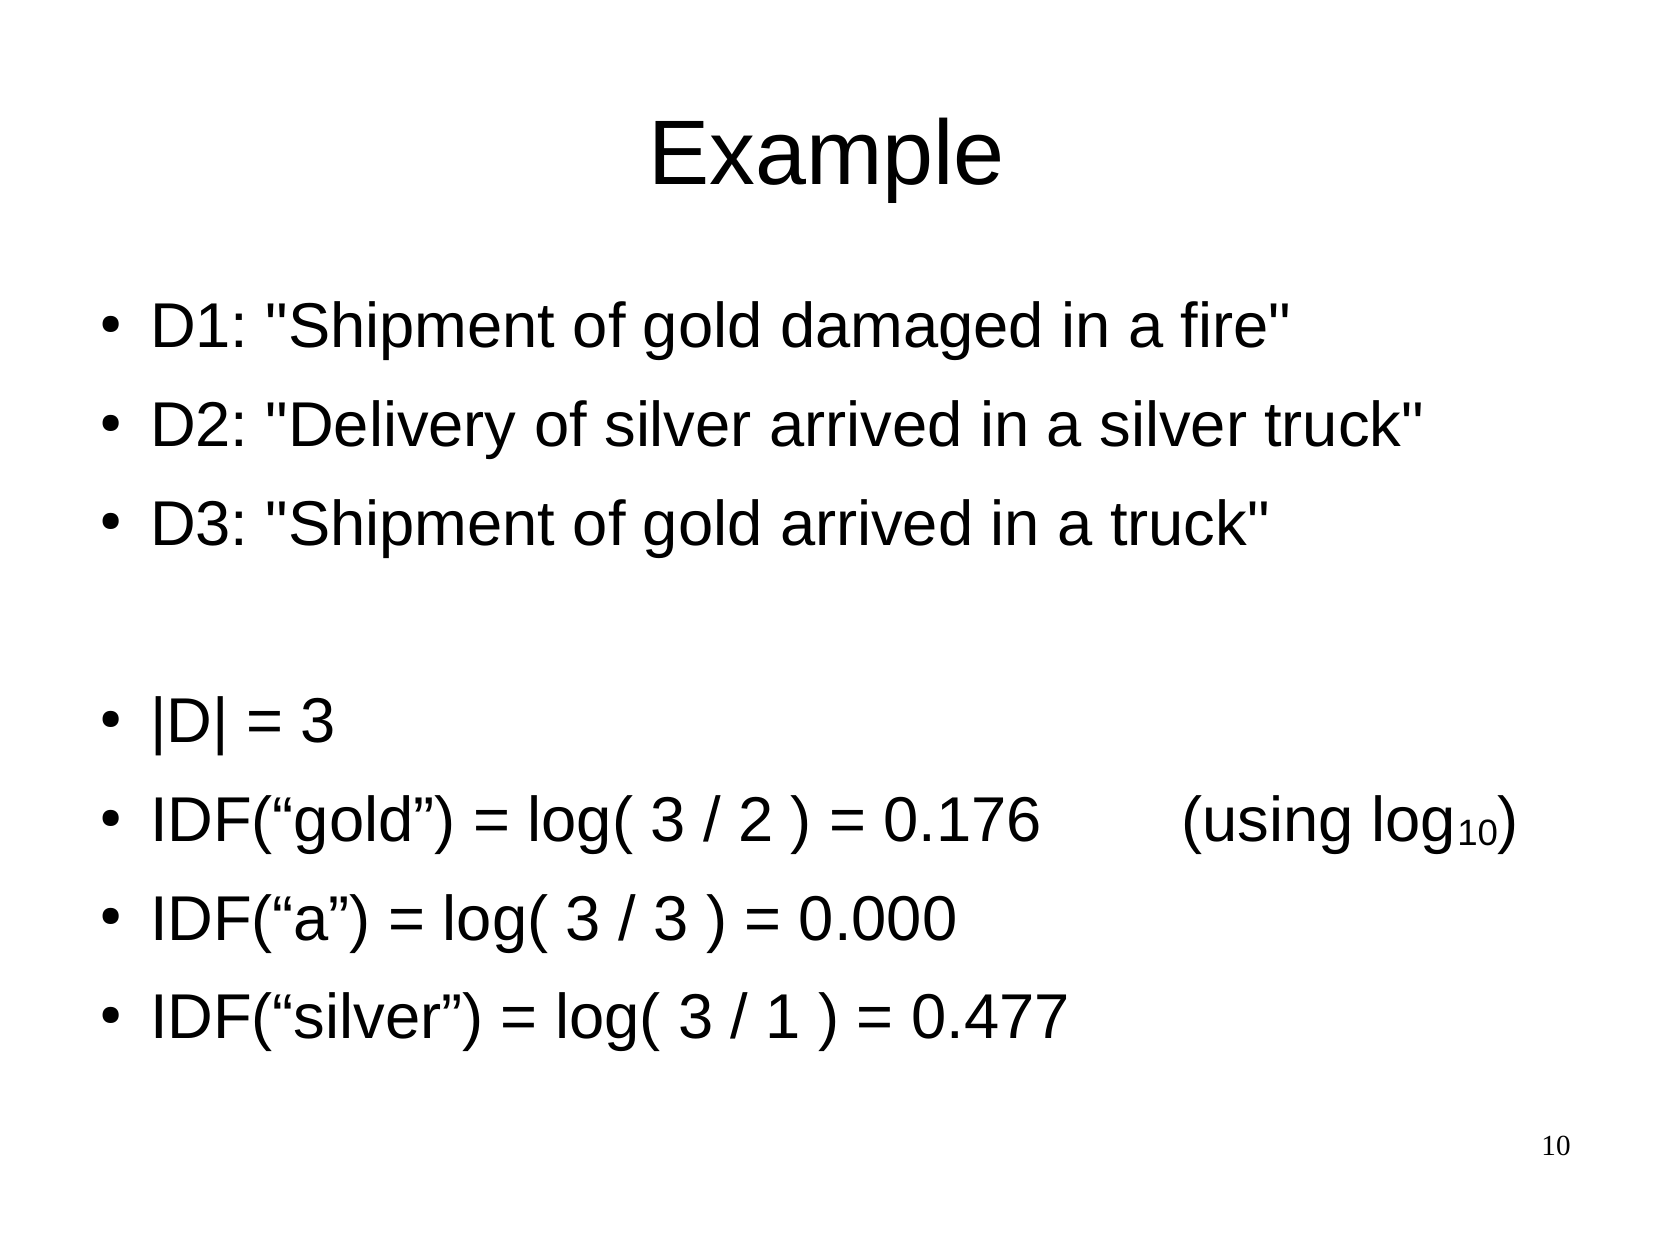

# Example
D1: "Shipment of gold damaged in a fire"
D2: "Delivery of silver arrived in a silver truck"
D3: "Shipment of gold arrived in a truck"
|D| = 3
IDF(“gold”) = log( 3 / 2 ) = 0.176 (using log10)
IDF(“a”) = log( 3 / 3 ) = 0.000
IDF(“silver”) = log( 3 / 1 ) = 0.477
10